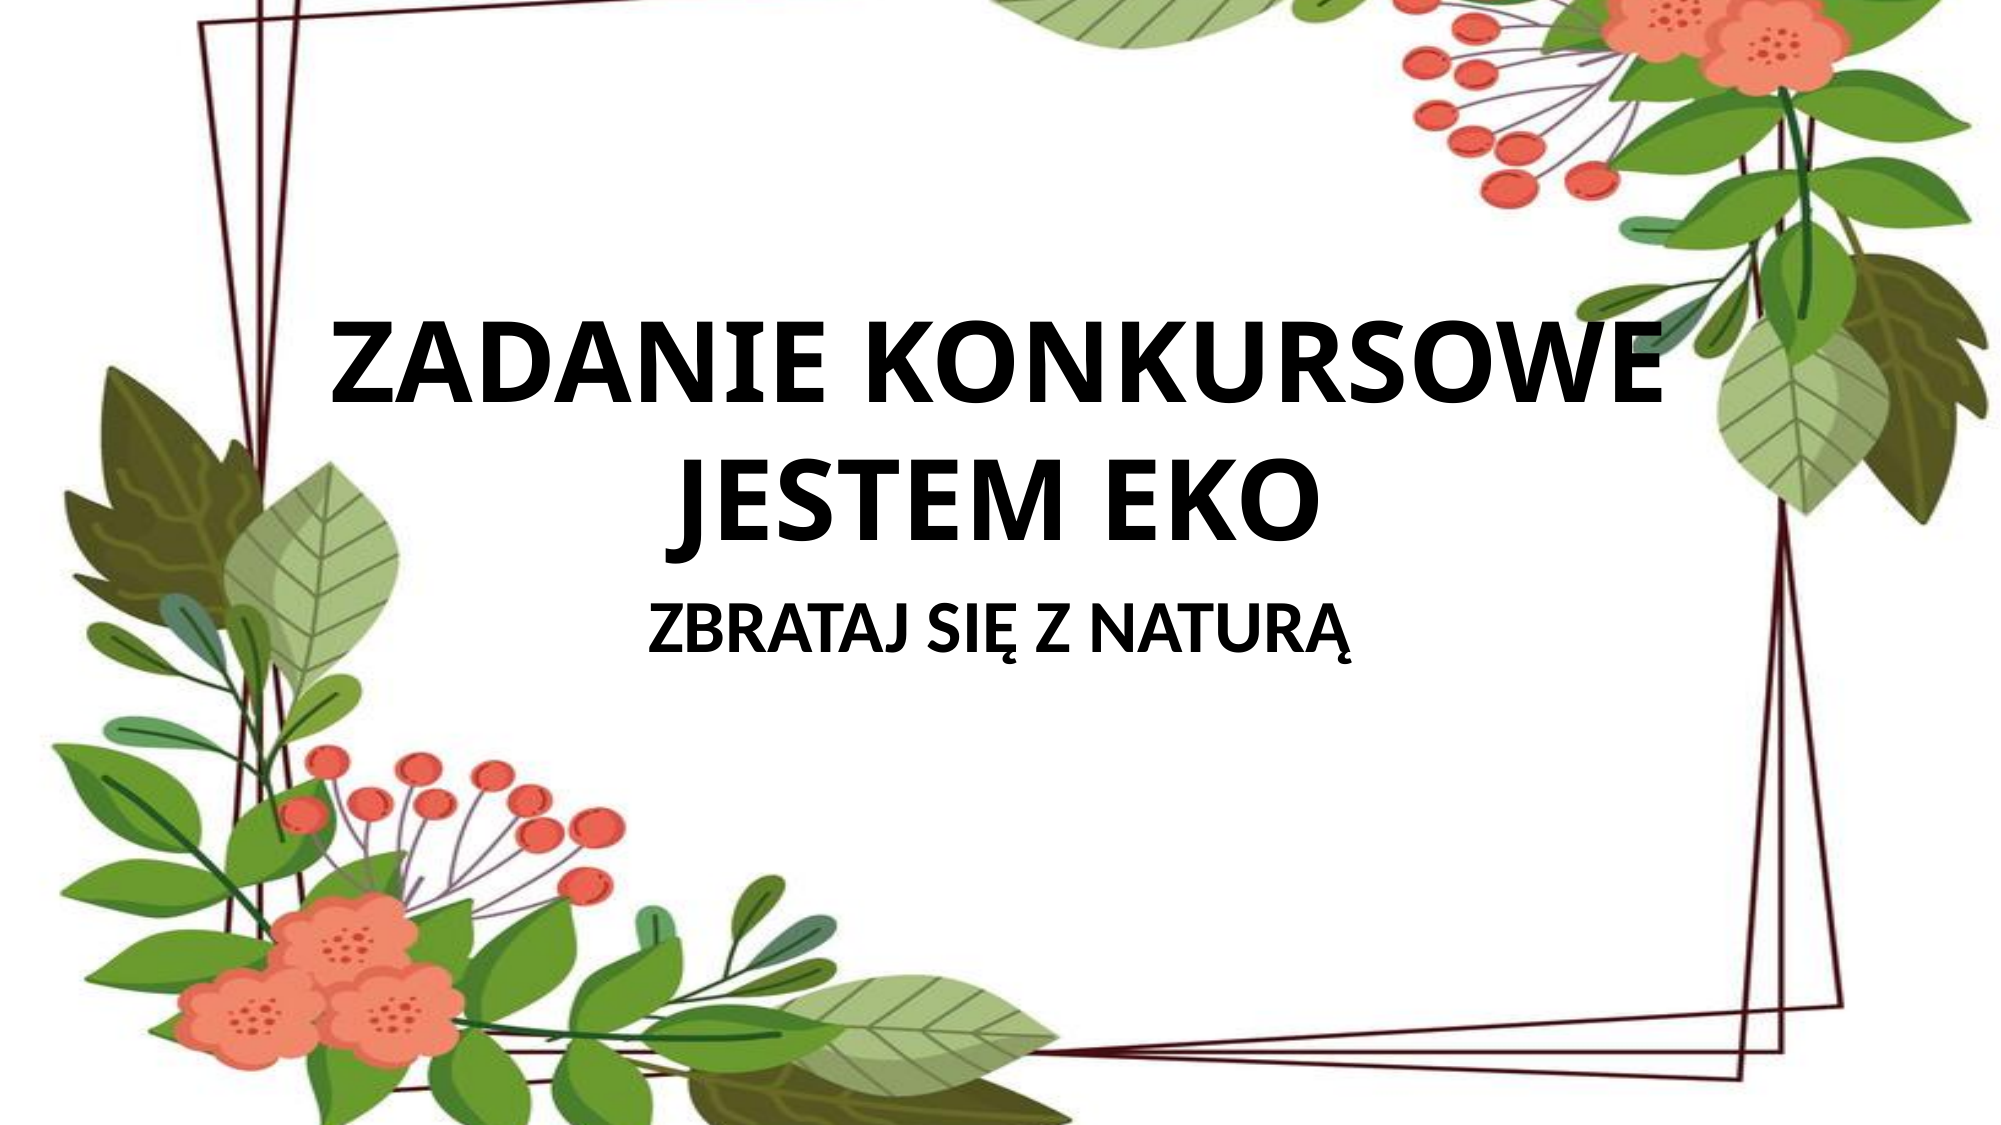

# ZADANIE KONKURSOWE JESTEM EKO
ZBRATAJ SIĘ Z NATURĄ